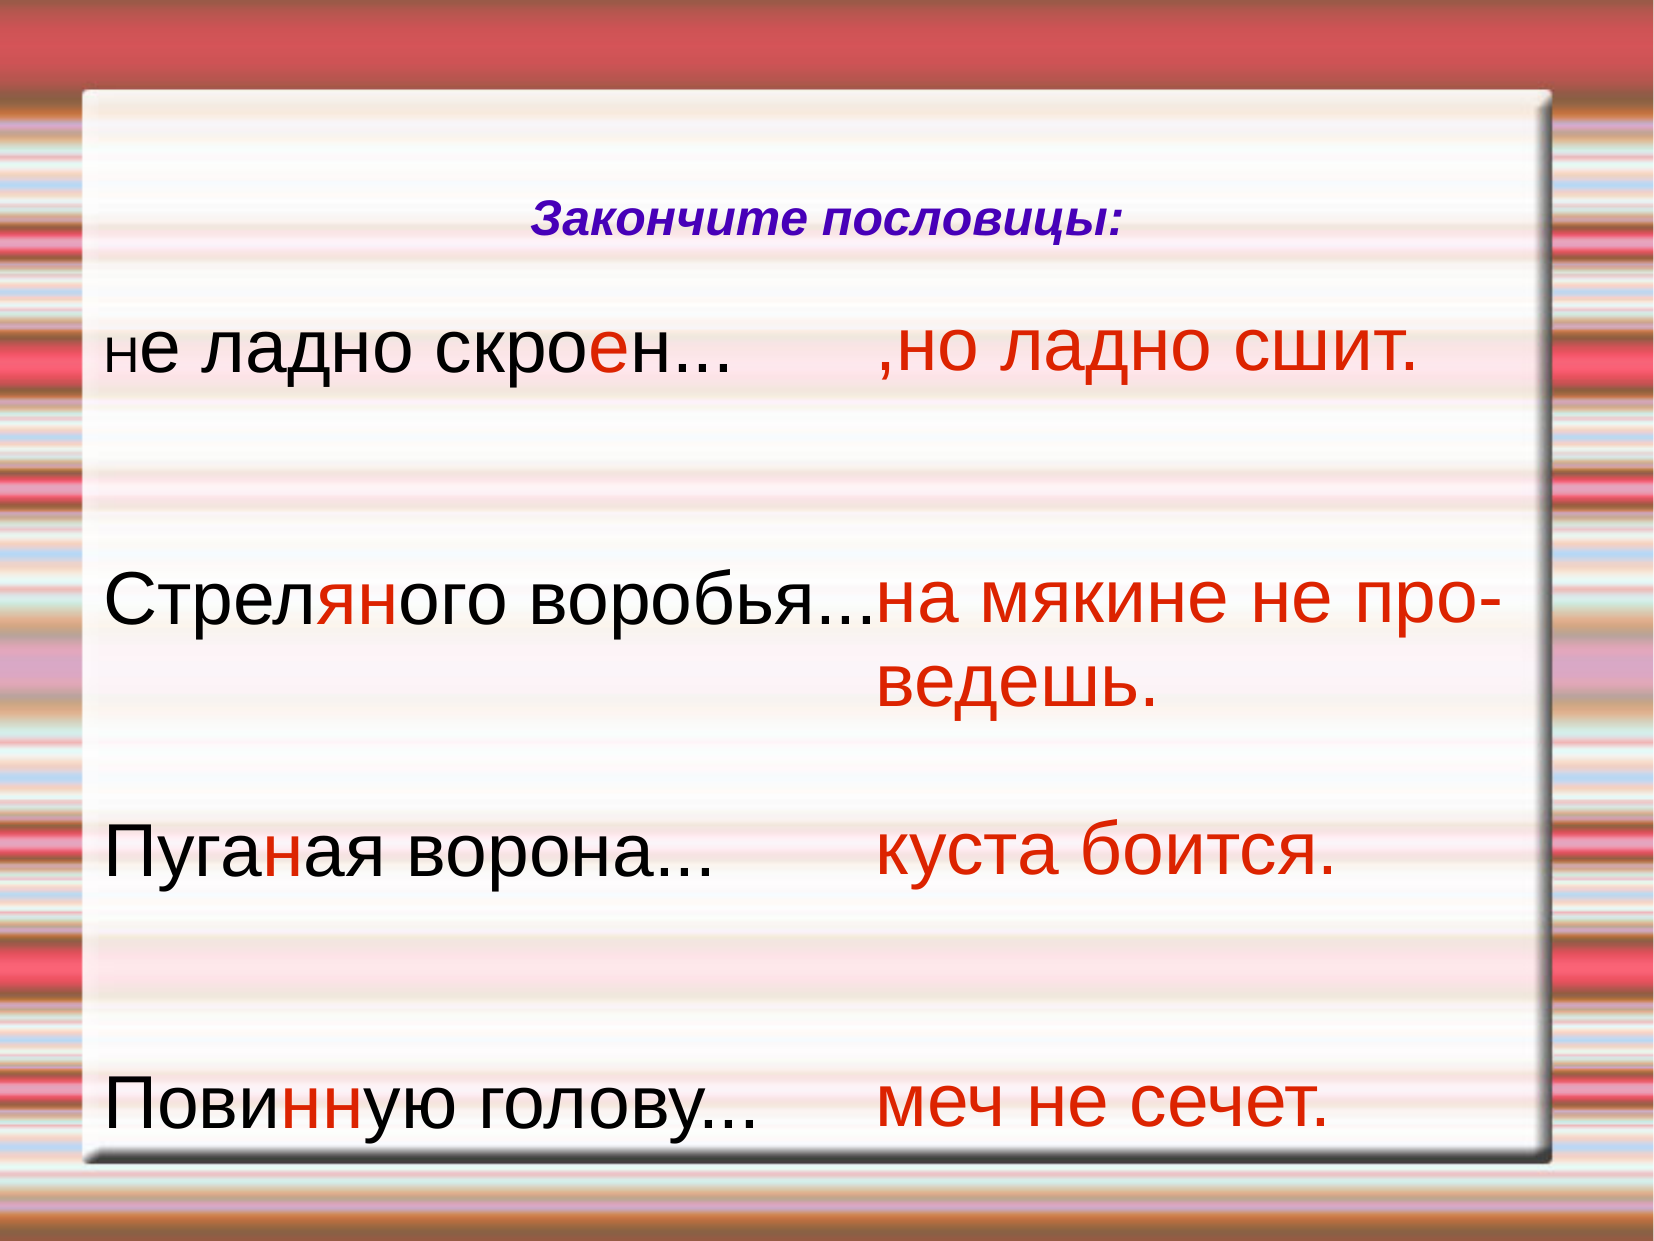

# Закончите пословицы:
,но ладно сшит.
на мякине не про-ведешь.
куста боится.
меч не сечет.
Не ладно скроен...
Стреляного воробья...
Пуганая ворона...
Повинную голову...